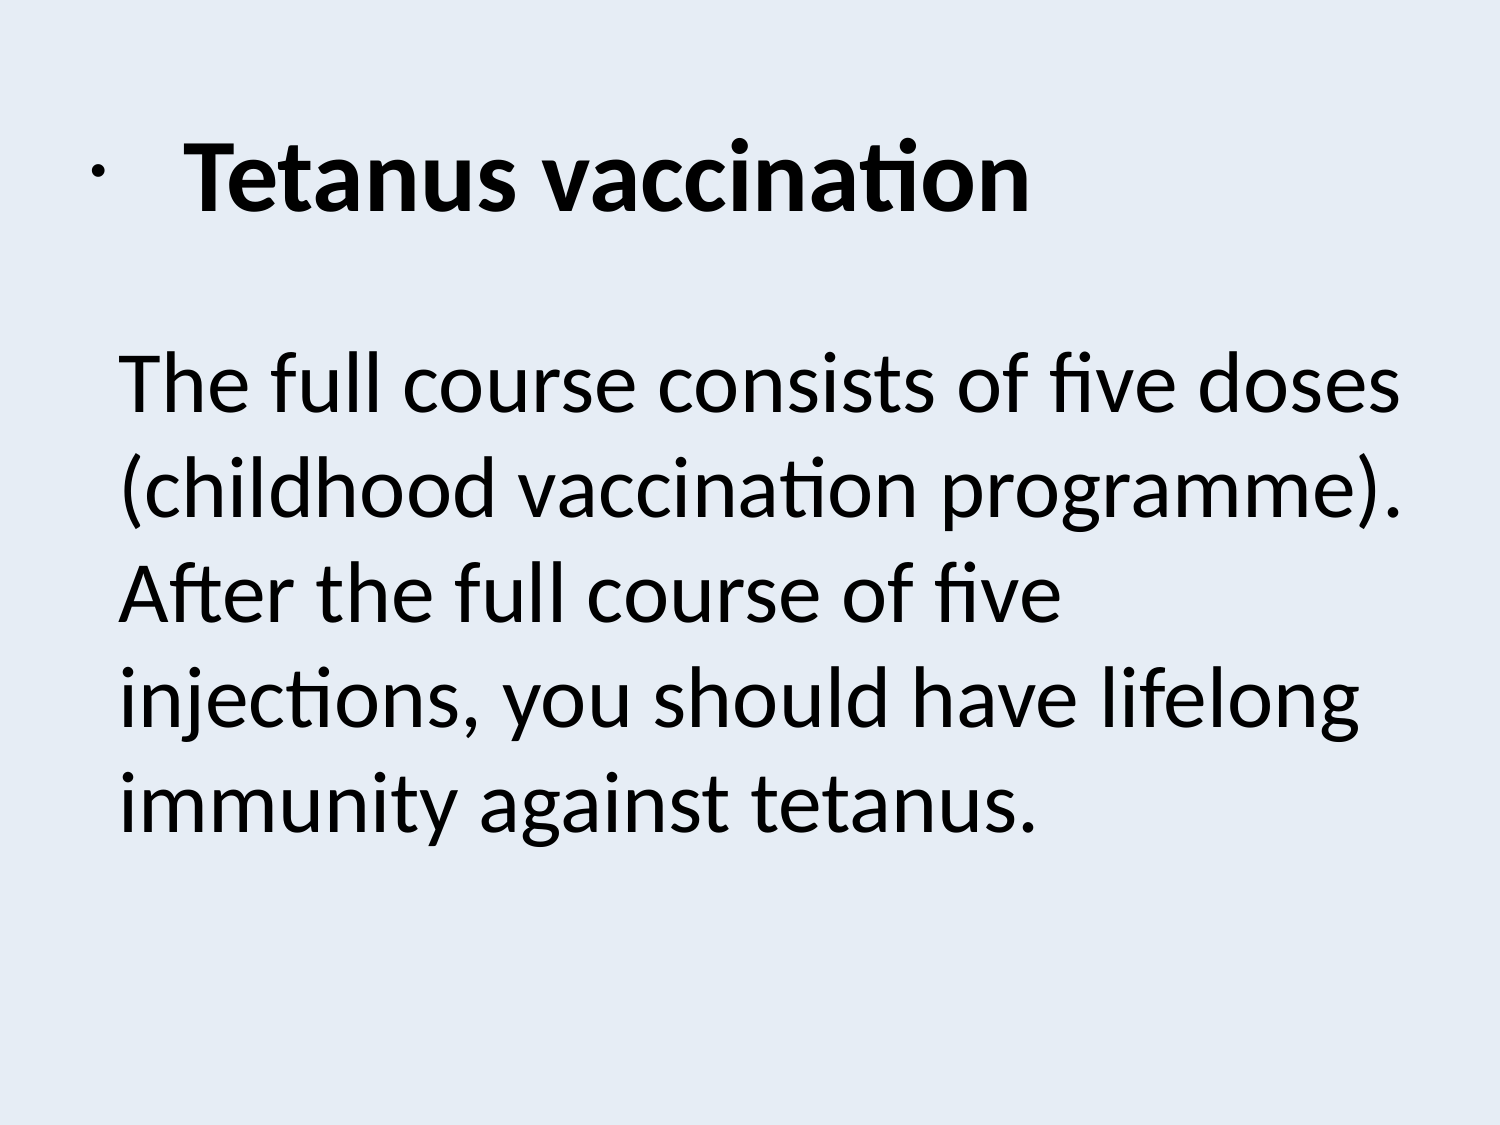

# Tetanus vaccination
The full course consists of five doses (childhood vaccination programme). After the full course of five injections, you should have lifelong immunity against tetanus.